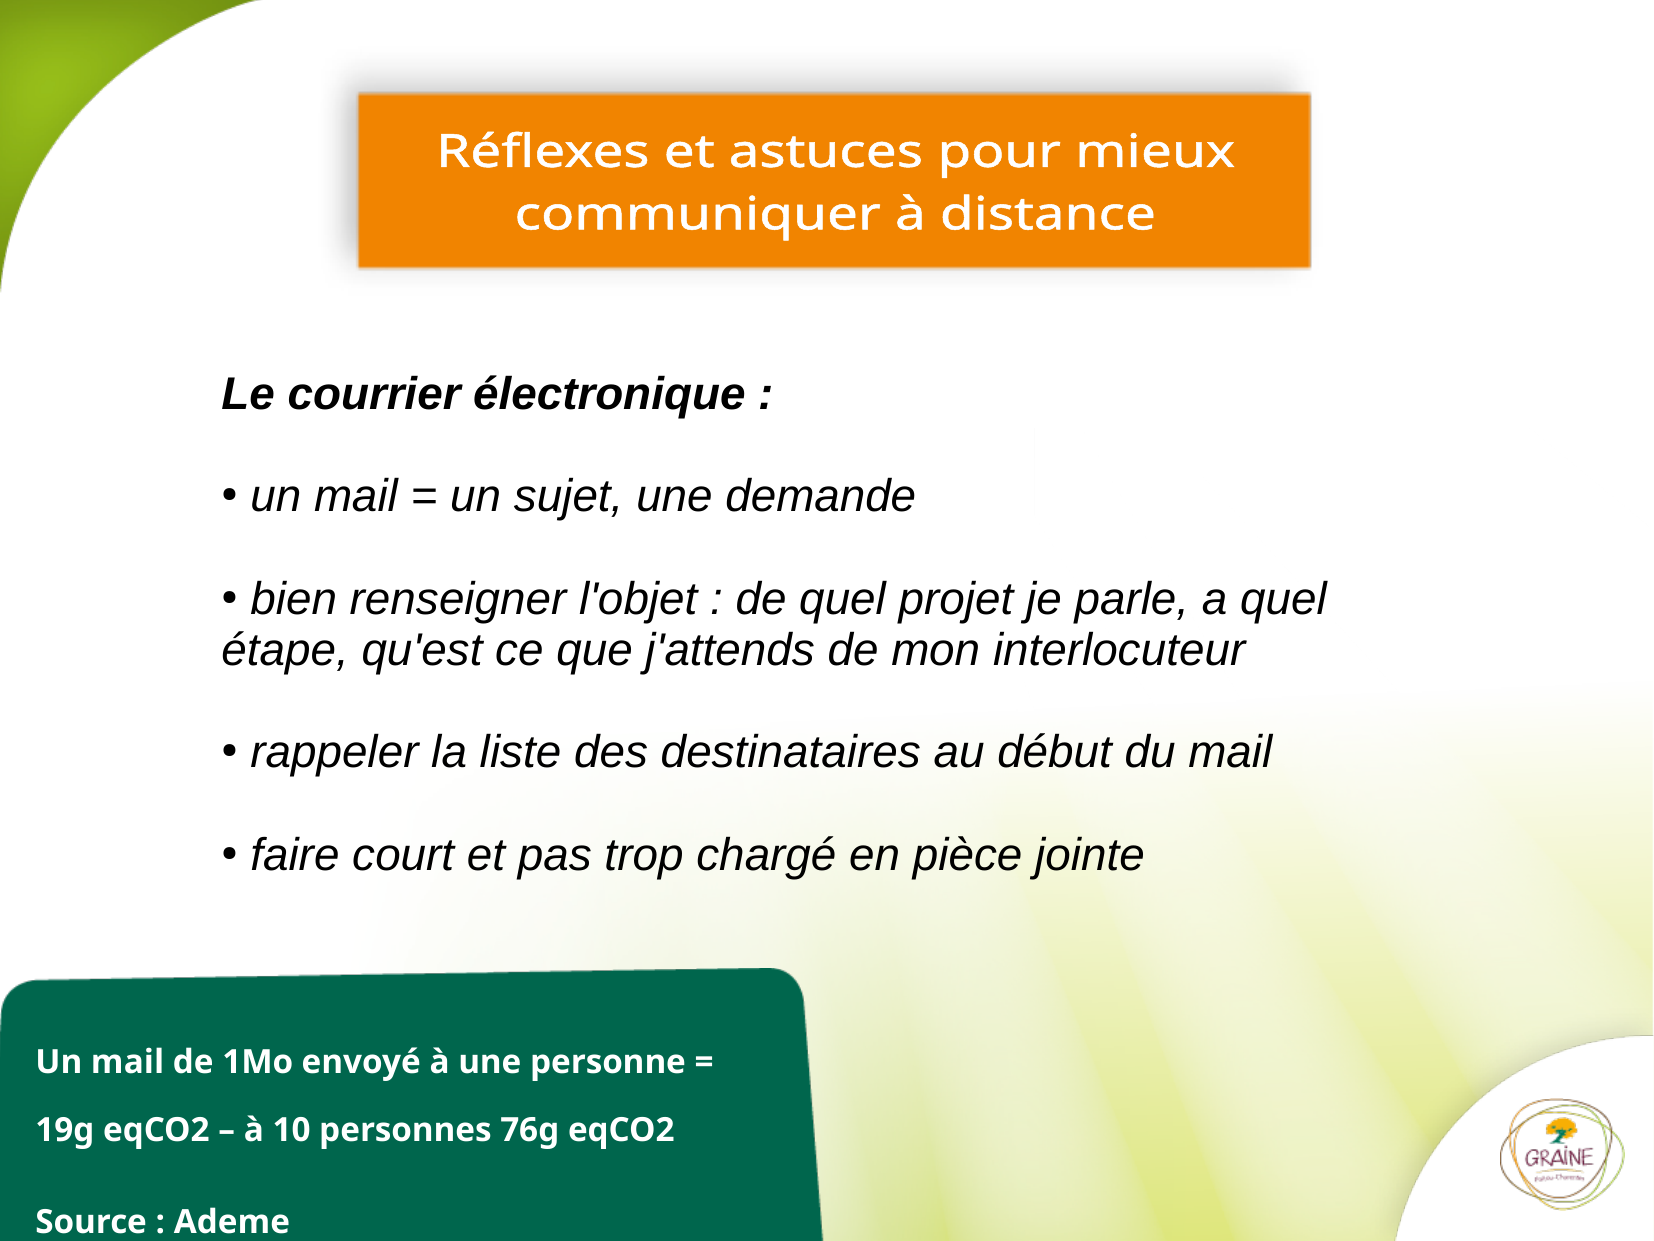

Réflexes et astuces pour mieux communiquer à distance
Le courrier électronique :
 un mail = un sujet, une demande
 bien renseigner l'objet : de quel projet je parle, a quel étape, qu'est ce que j'attends de mon interlocuteur
 rappeler la liste des destinataires au début du mail
 faire court et pas trop chargé en pièce jointe
# Un mail de 1Mo envoyé à une personne = 19g eqCO2 – à 10 personnes 76g eqCO2
Source : Ademe